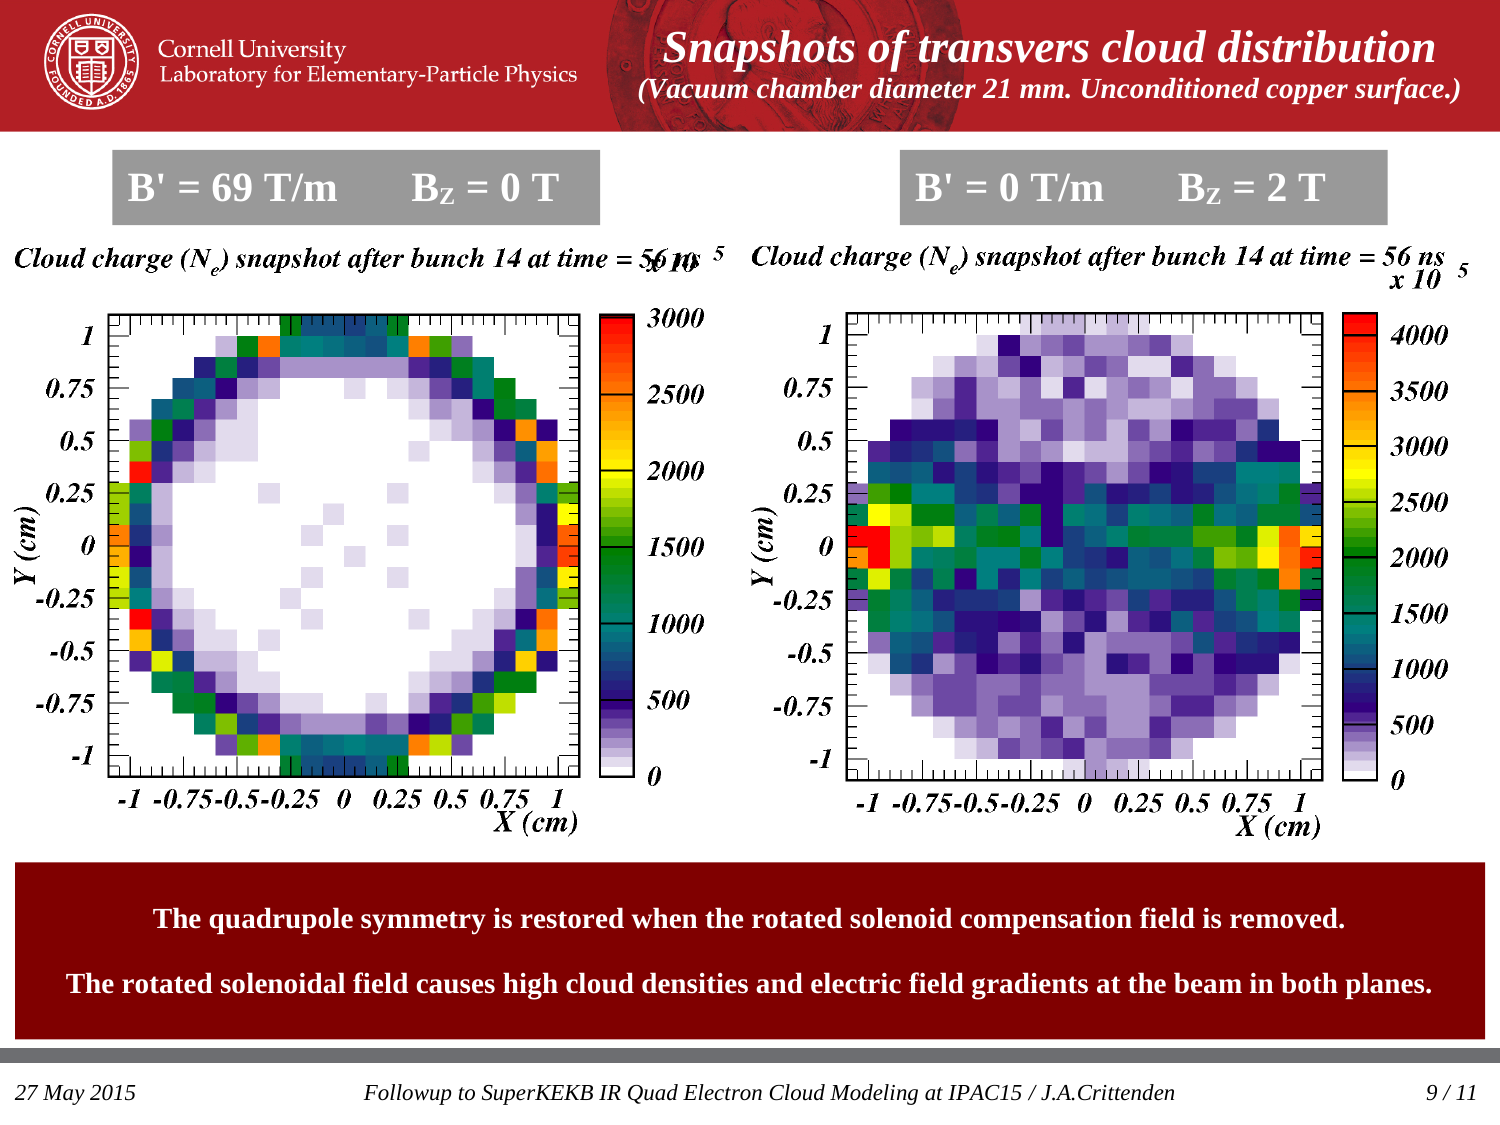

# Snapshots of transvers cloud distribution (Vacuum chamber diameter 21 mm. Unconditioned copper surface.)
B' = 69 T/m BZ = 0 T
B' = 0 T/m BZ = 2 T
The quadrupole symmetry is restored when the rotated solenoid compensation field is removed.
The rotated solenoidal field causes high cloud densities and electric field gradients at the beam in both planes.